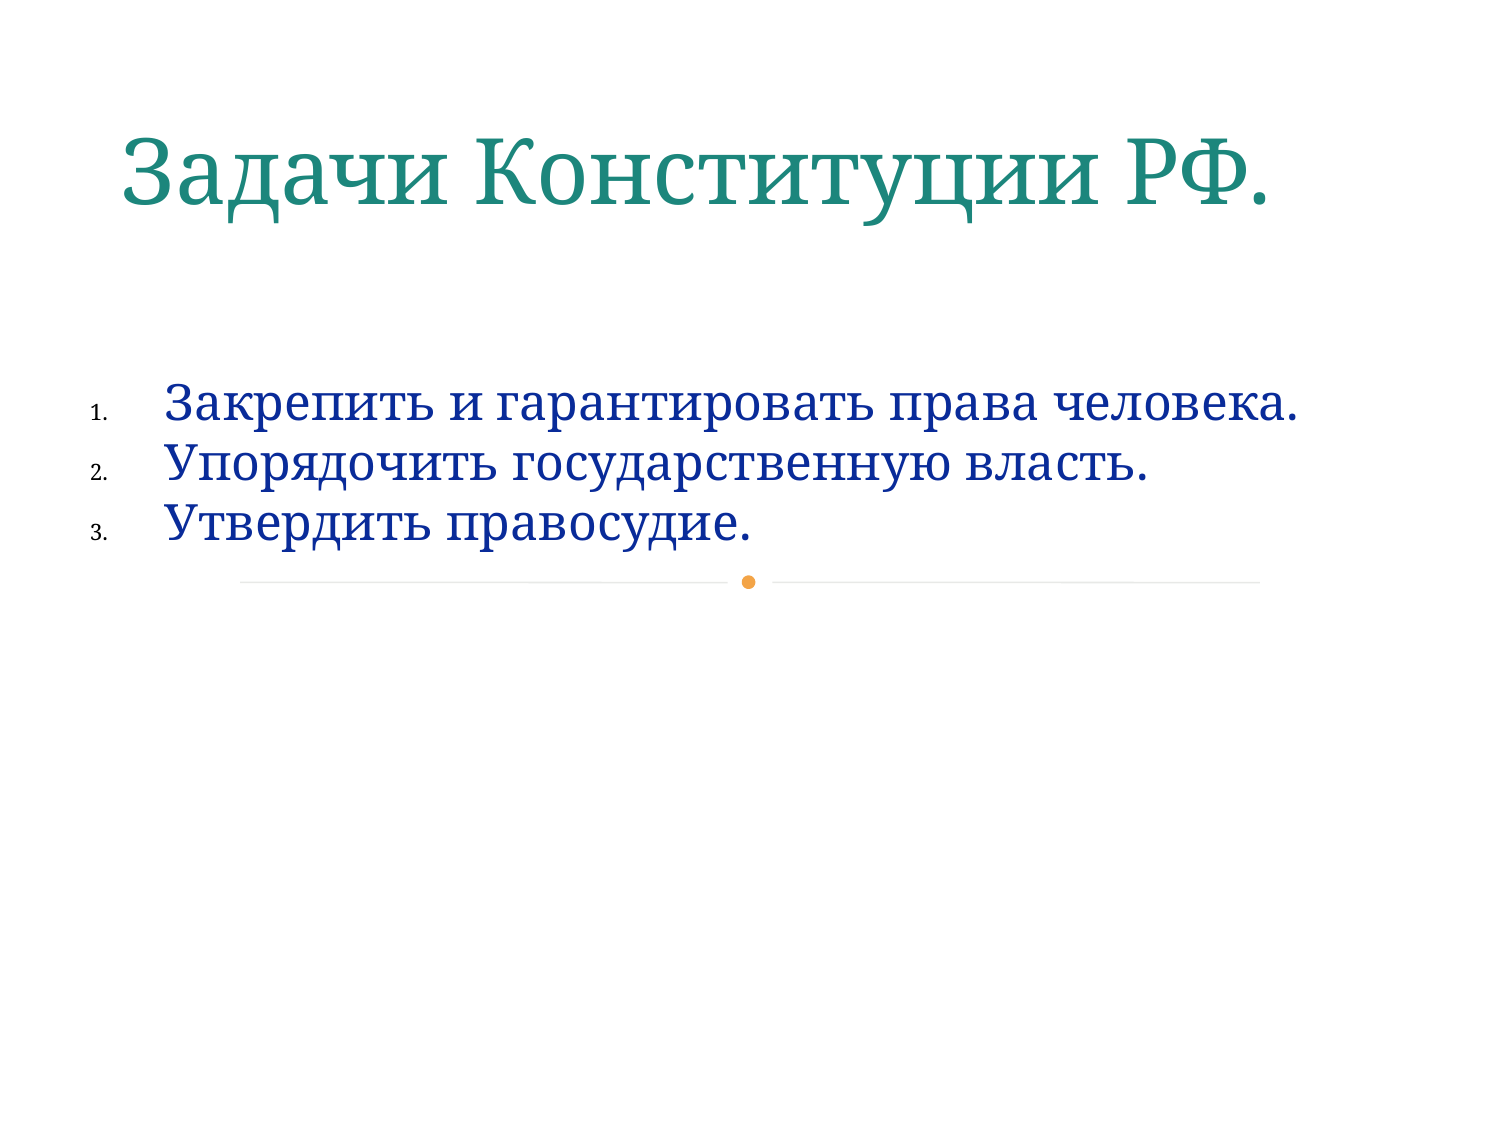

Задачи Конституции РФ.
# Закрепить и гарантировать права человека.
Упорядочить государственную власть.
Утвердить правосудие.